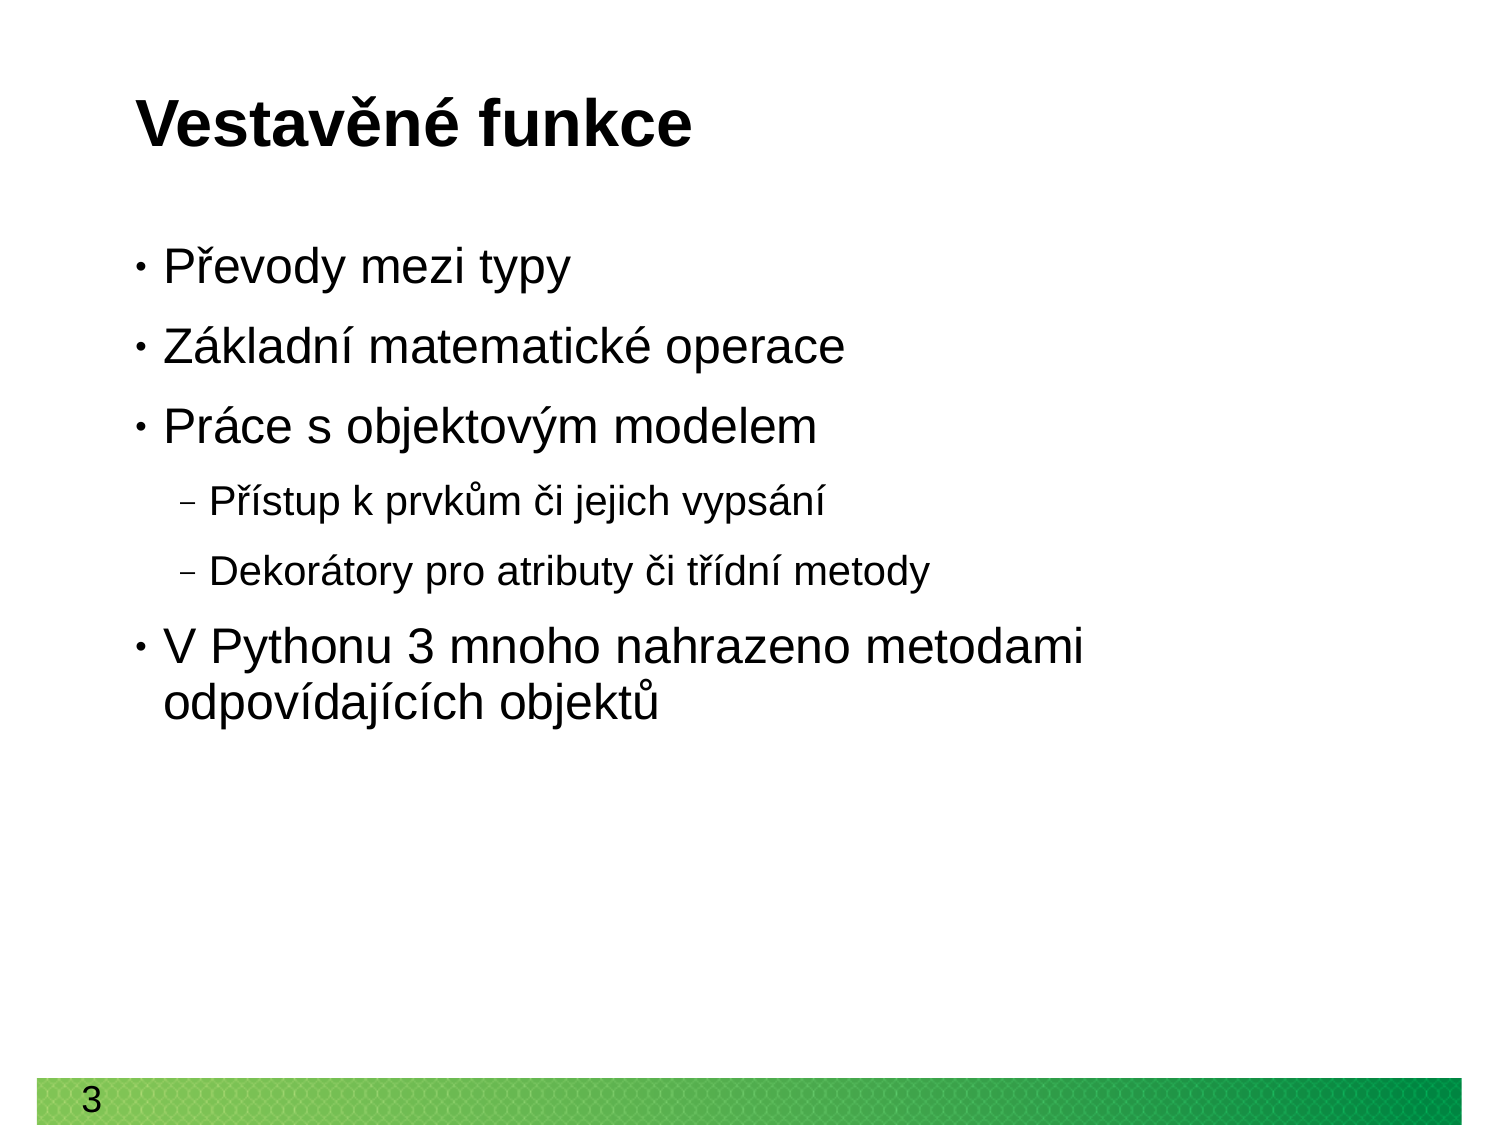

# Vestavěné funkce
Převody mezi typy
Základní matematické operace
Práce s objektovým modelem
Přístup k prvkům či jejich vypsání
Dekorátory pro atributy či třídní metody
V Pythonu 3 mnoho nahrazeno metodami odpovídajících objektů